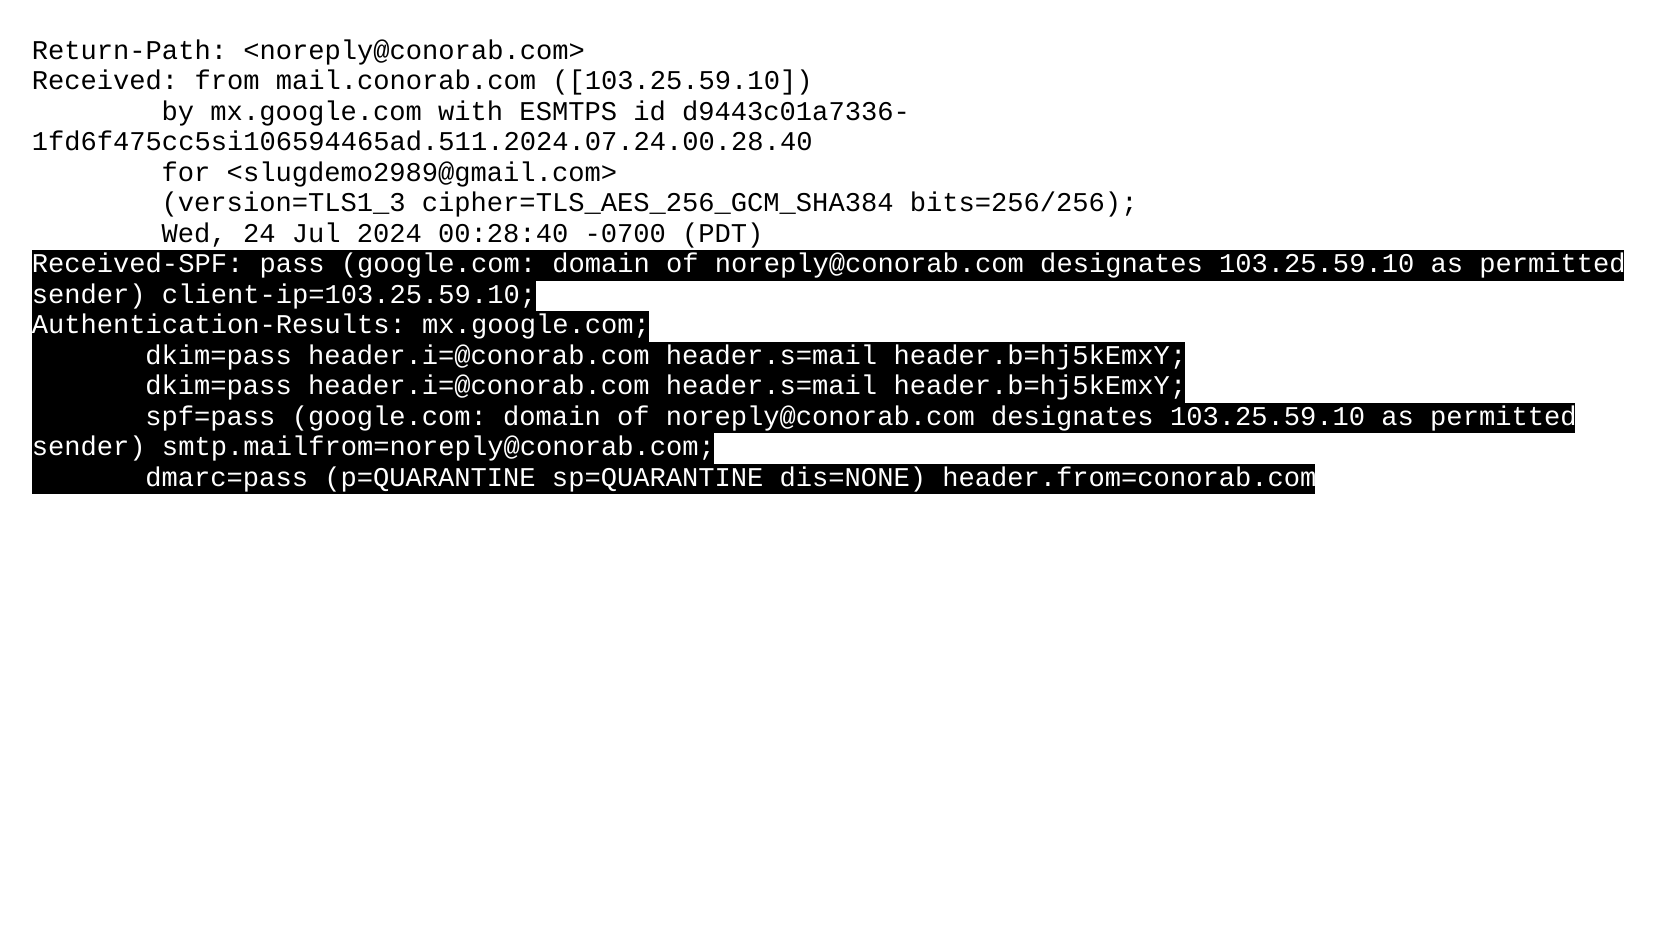

Return-Path: <noreply@conorab.com>
Received: from mail.conorab.com ([103.25.59.10])
 by mx.google.com with ESMTPS id d9443c01a7336-1fd6f475cc5si106594465ad.511.2024.07.24.00.28.40
 for <slugdemo2989@gmail.com>
 (version=TLS1_3 cipher=TLS_AES_256_GCM_SHA384 bits=256/256);
 Wed, 24 Jul 2024 00:28:40 -0700 (PDT)
Received-SPF: pass (google.com: domain of noreply@conorab.com designates 103.25.59.10 as permitted sender) client-ip=103.25.59.10;
Authentication-Results: mx.google.com;
 dkim=pass header.i=@conorab.com header.s=mail header.b=hj5kEmxY;
 dkim=pass header.i=@conorab.com header.s=mail header.b=hj5kEmxY;
 spf=pass (google.com: domain of noreply@conorab.com designates 103.25.59.10 as permitted sender) smtp.mailfrom=noreply@conorab.com;
 dmarc=pass (p=QUARANTINE sp=QUARANTINE dis=NONE) header.from=conorab.com